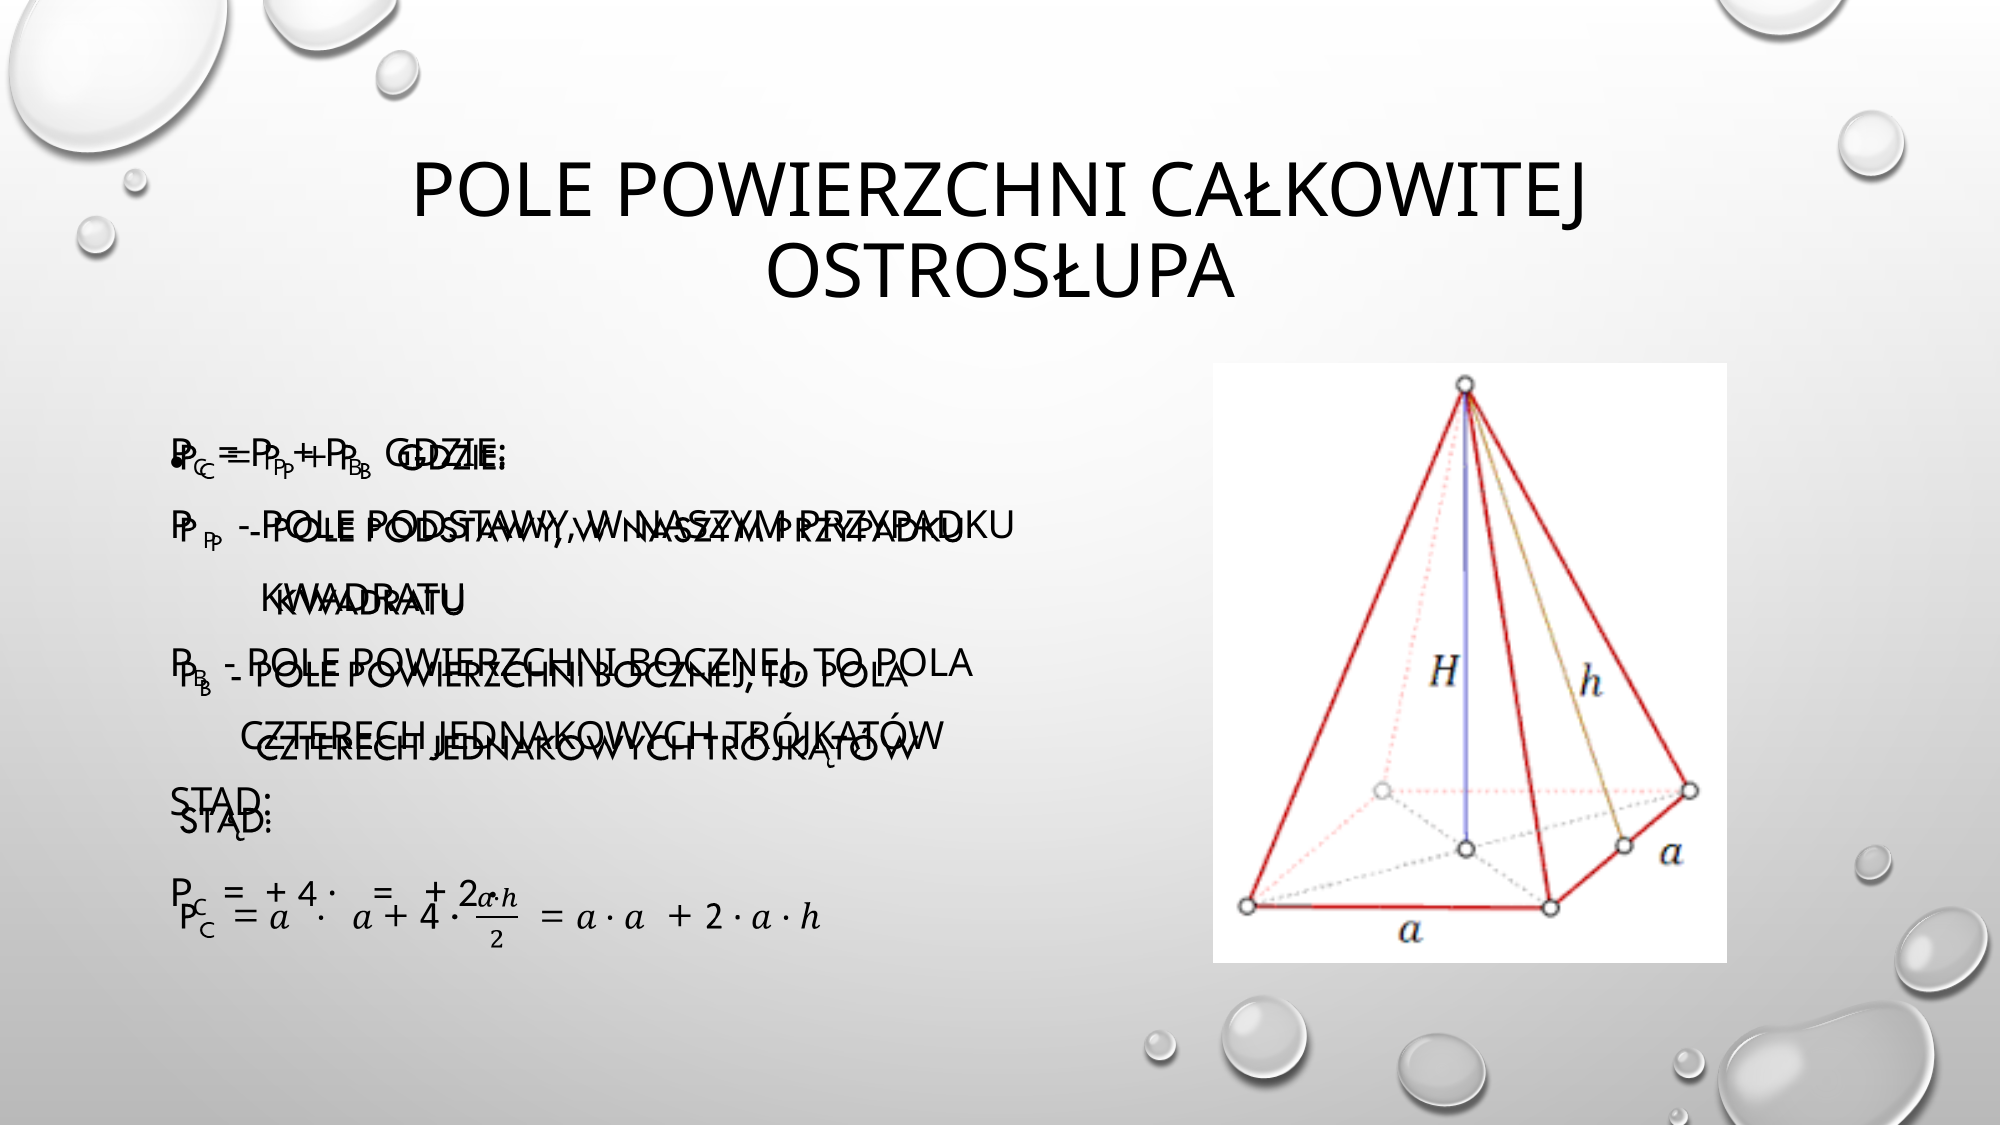

# Pole powierzchni całkowitej ostrosłupa
PC = Pp + Pb gdzie:
P p - pole podstawy, w naszym przypadku
 kwadratu
Pb - pole powierzchni bocznej, to pola
 czterech jednakowych trójkątów
Stąd:
PC = + 4 · = + 2 ·